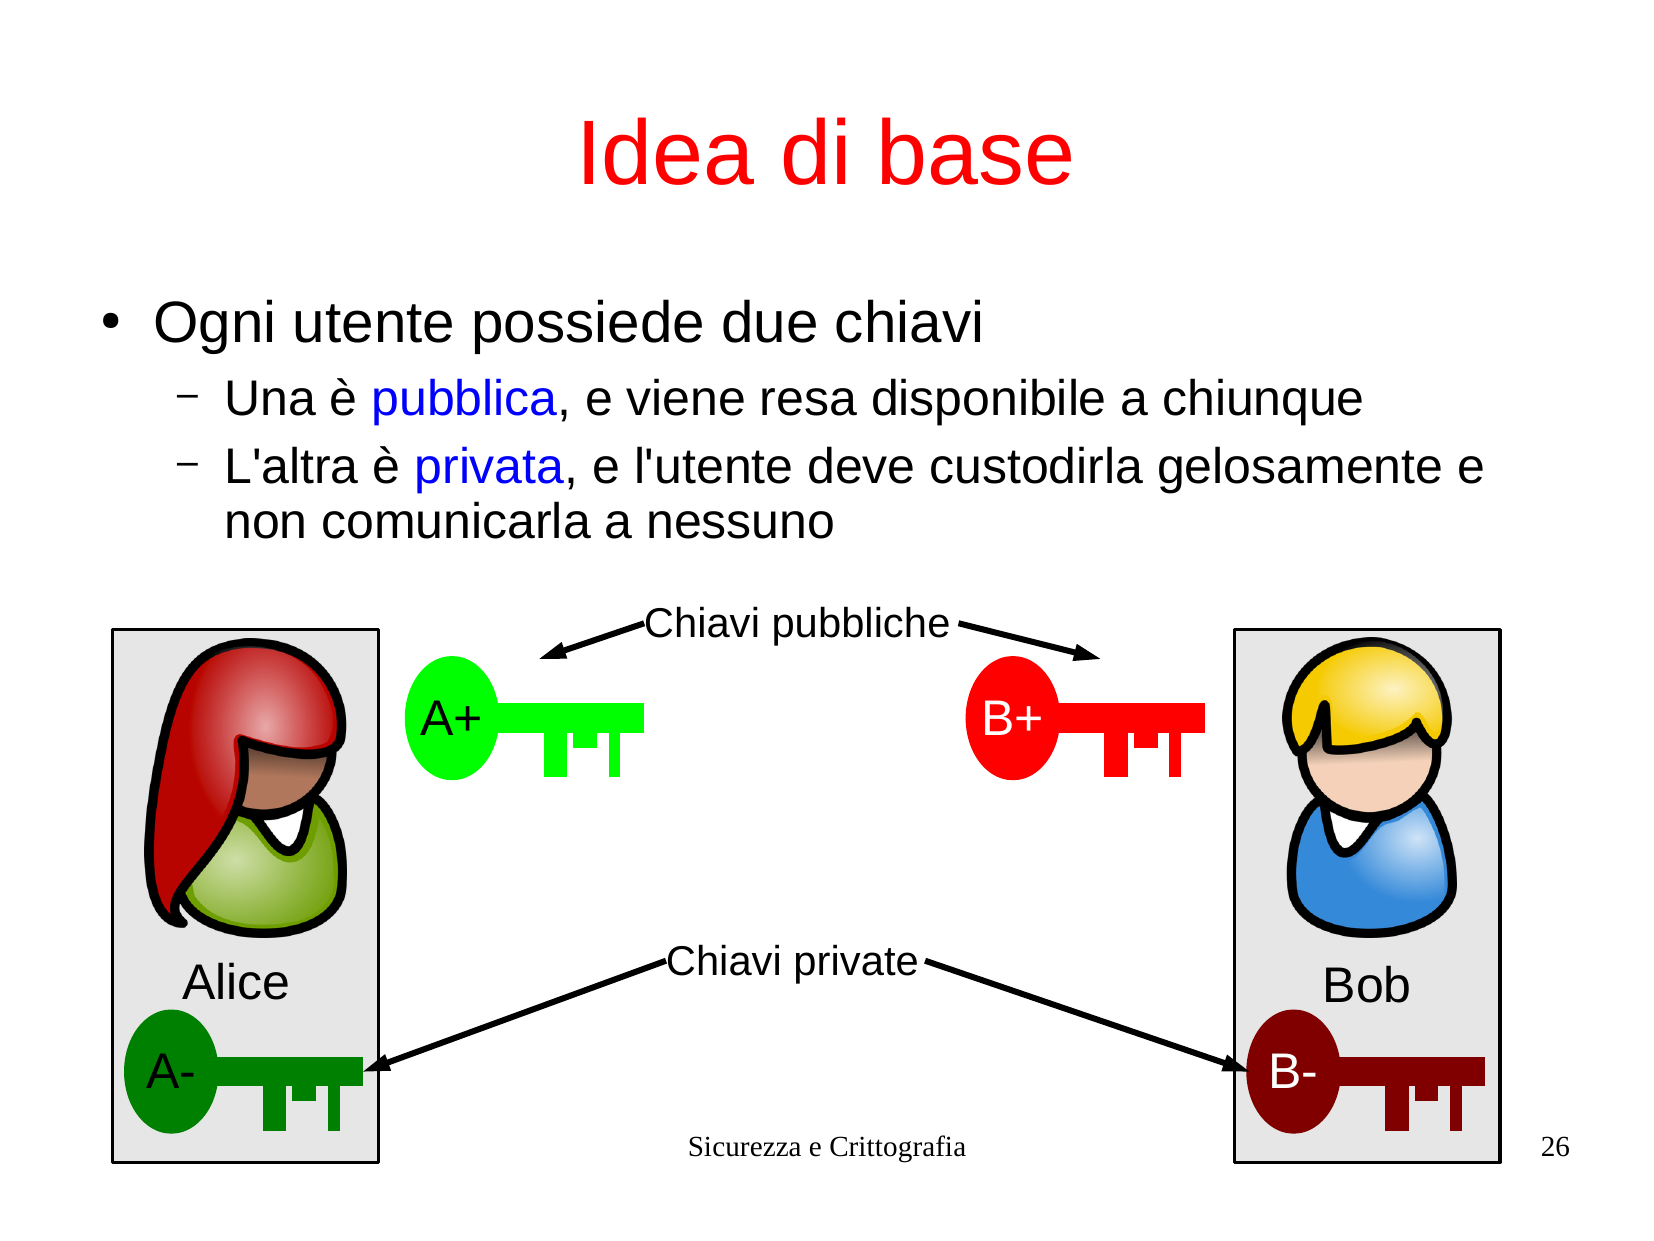

# Idea di base
Ogni utente possiede due chiavi
Una è pubblica, e viene resa disponibile a chiunque
L'altra è privata, e l'utente deve custodirla gelosamente e non comunicarla a nessuno
Chiavi pubbliche
A+
B+
Chiavi private
Alice
Bob
A-
B-
Sicurezza e Crittografia
26